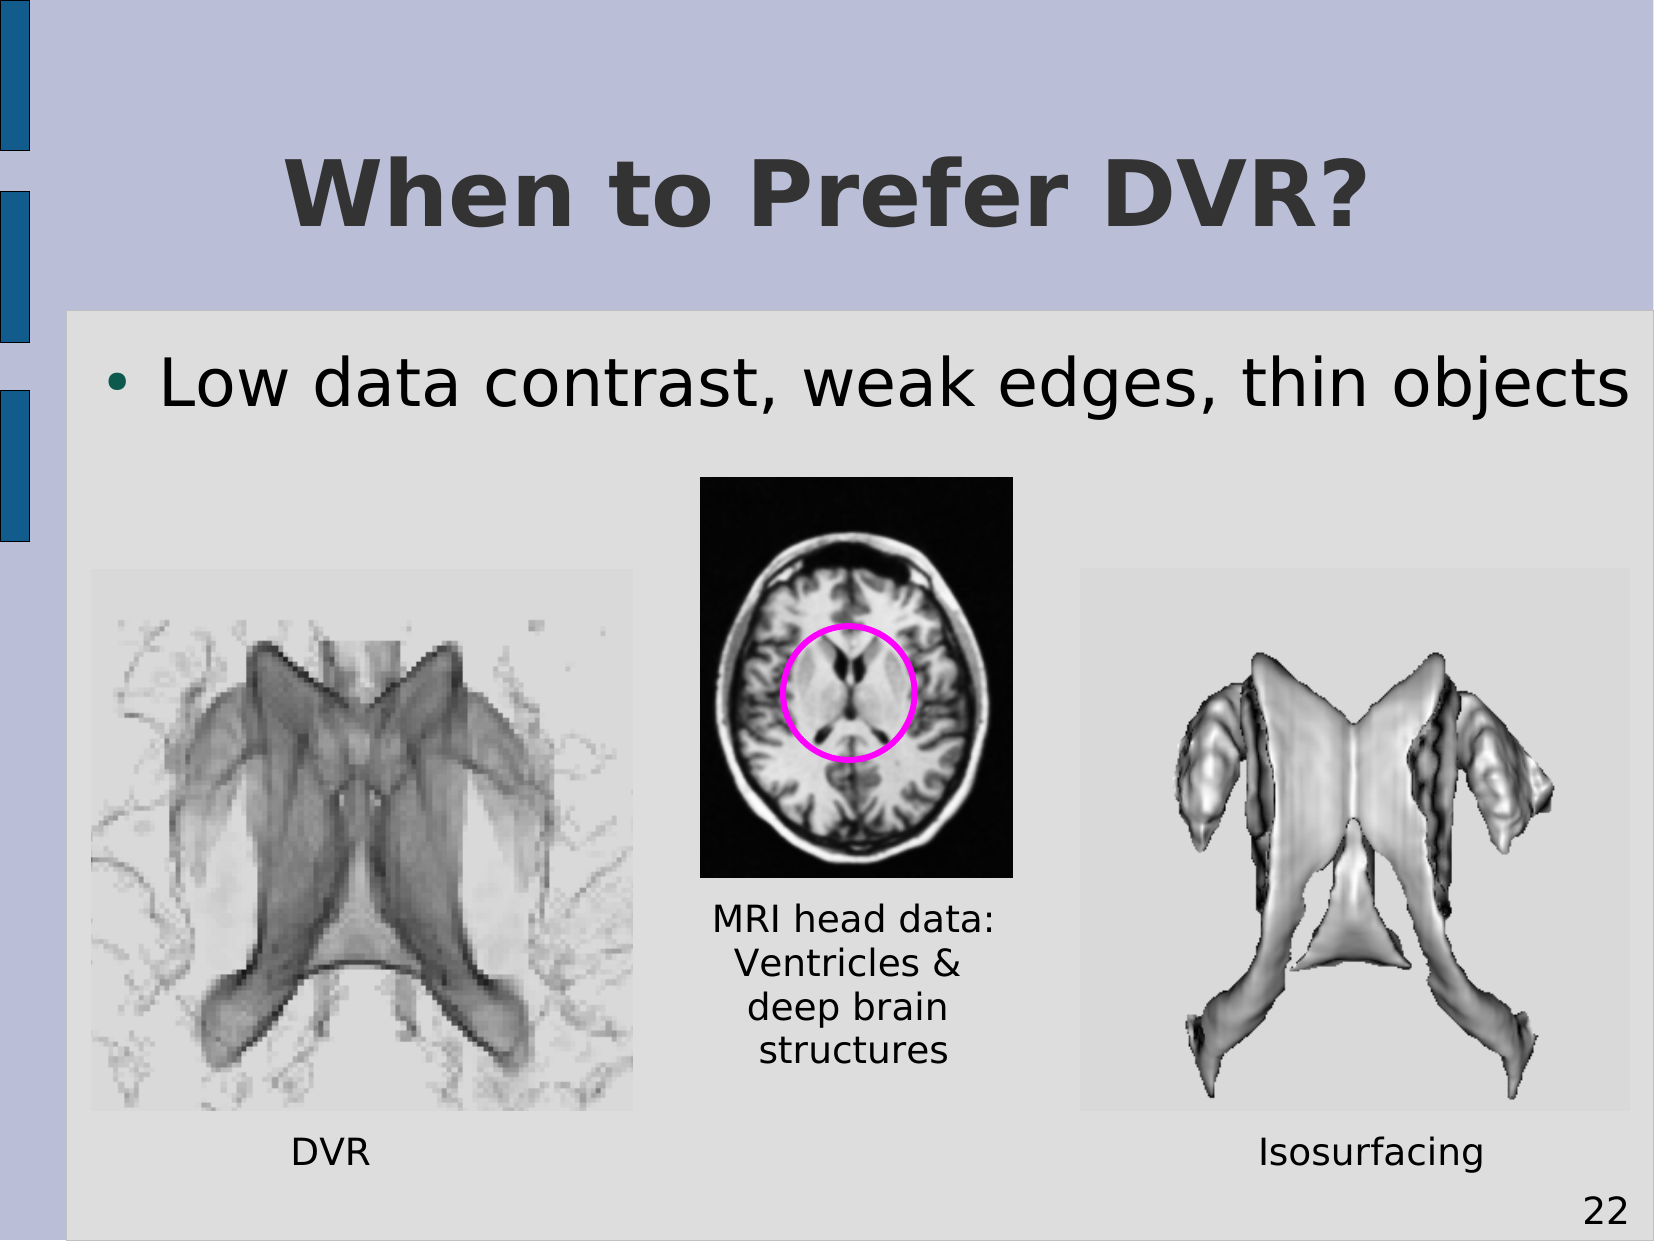

# When to Prefer DVR?
Low data contrast, weak edges, thin objects
MRI head data:
Ventricles &
deep brain
structures
DVR
Isosurfacing